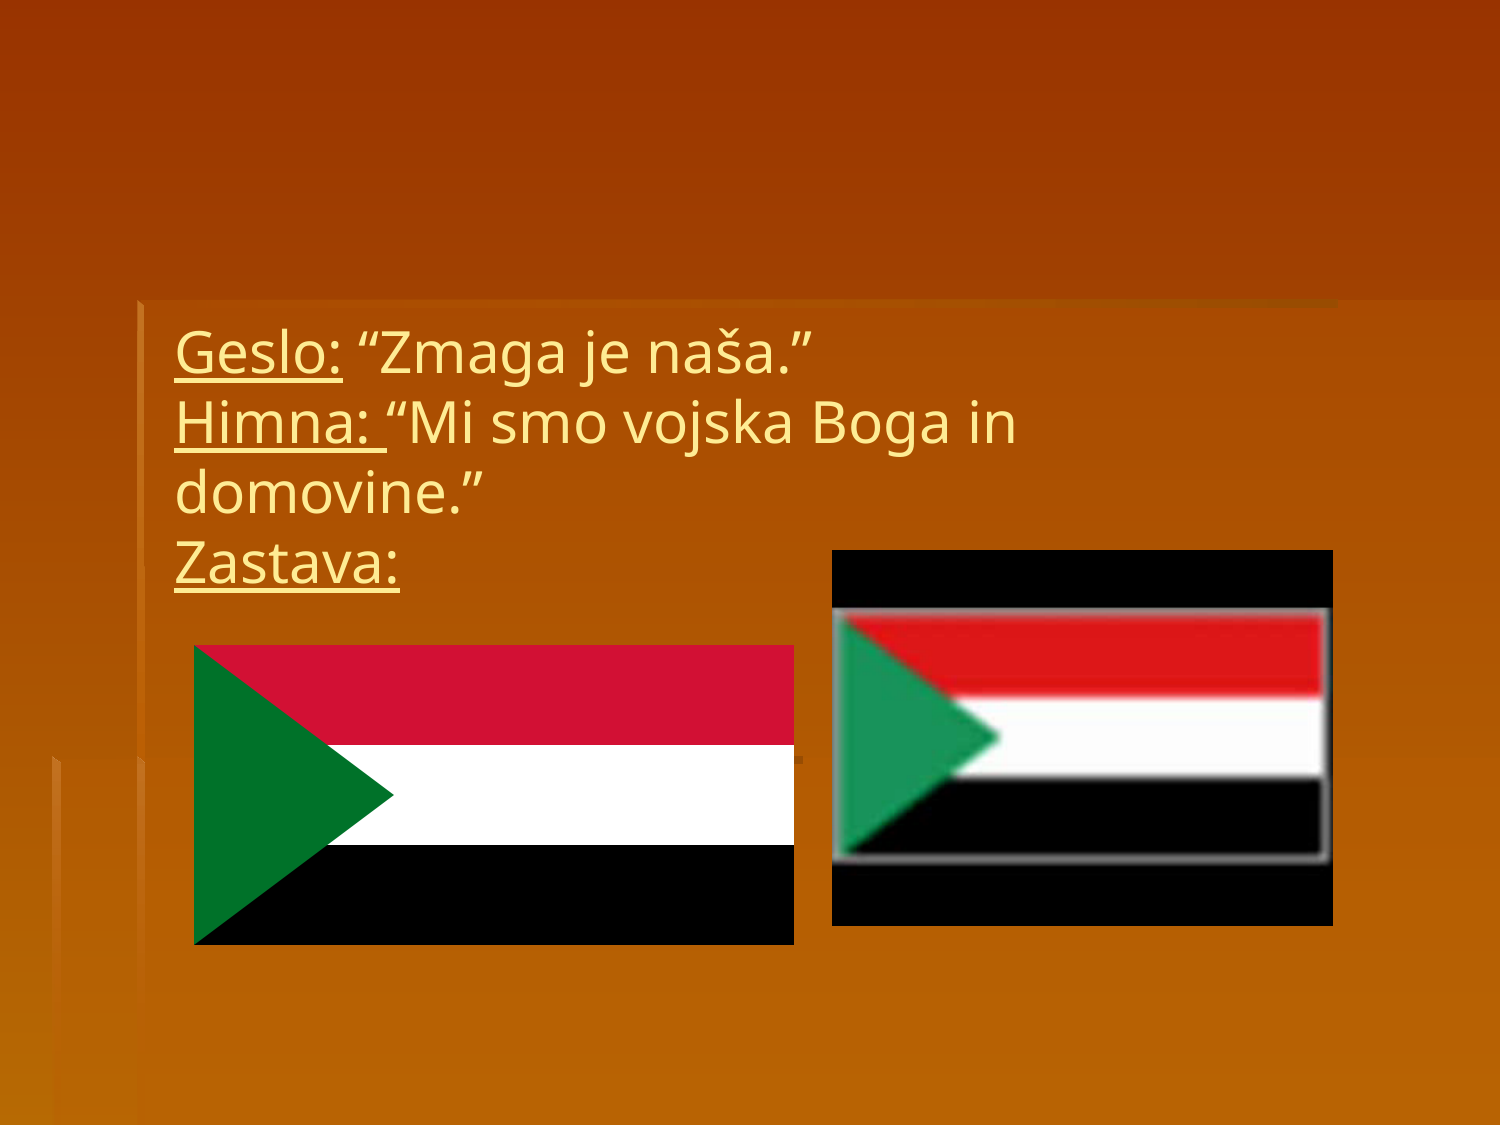

# Geslo: “Zmaga je naša.” Himna: “Mi smo vojska Boga in domovine.” Zastava: